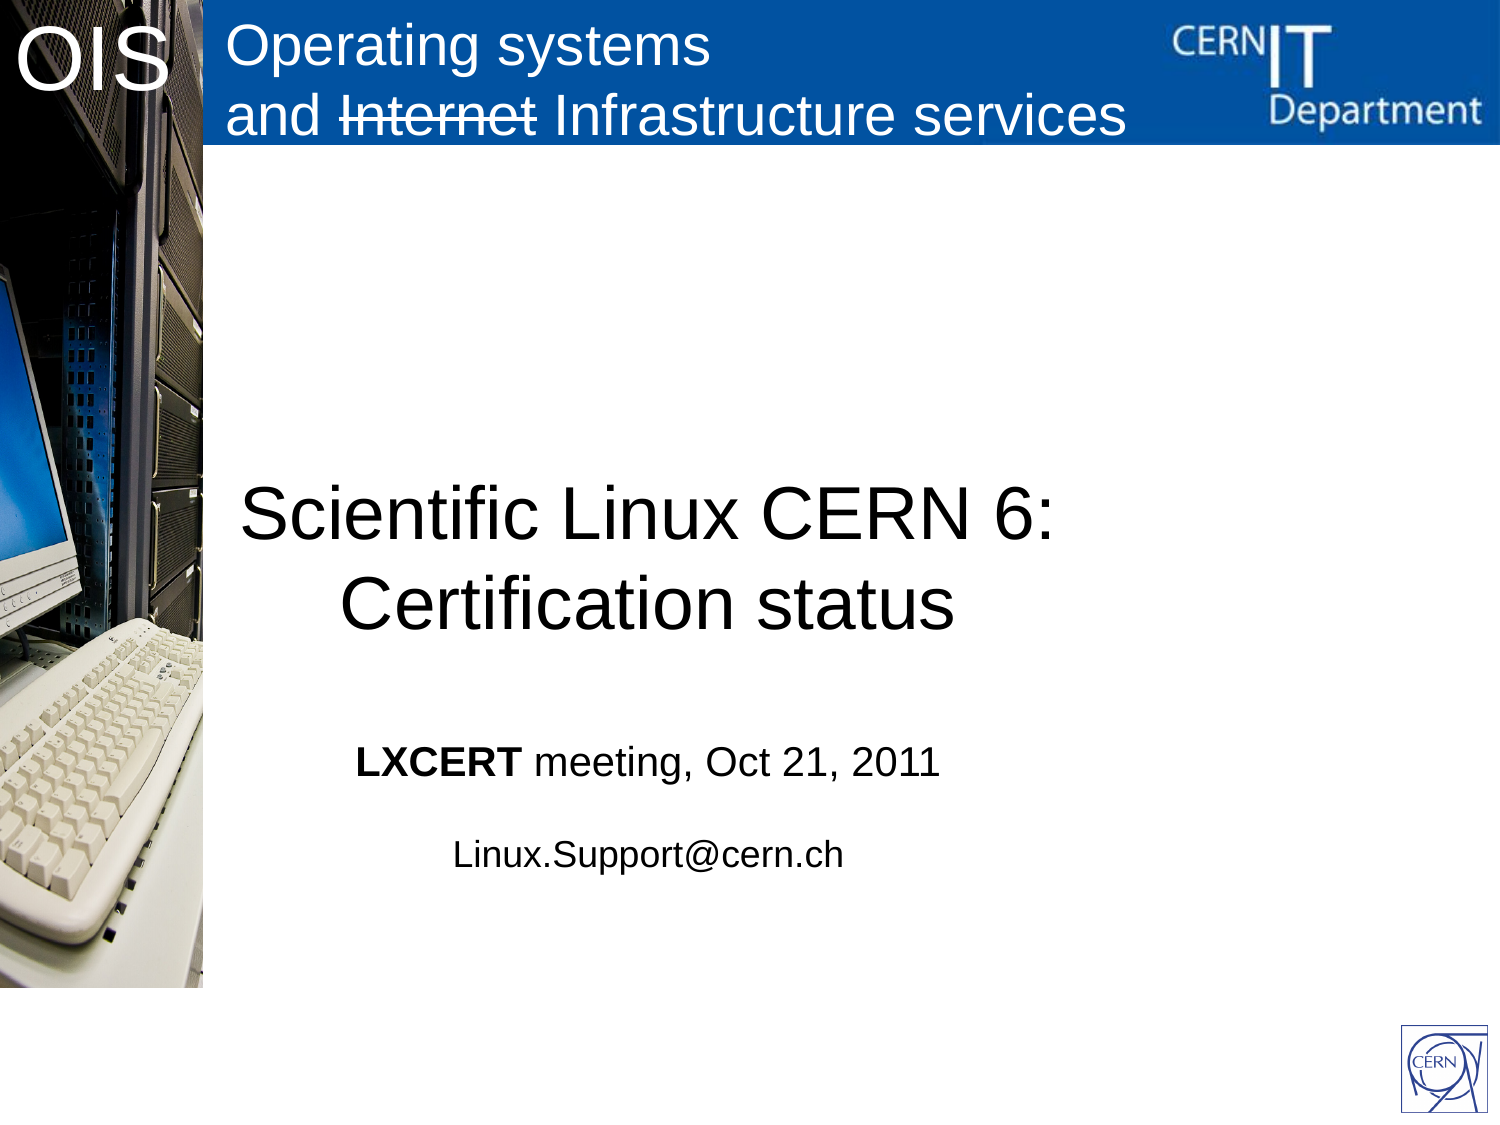

# Operating systems and Internet Infrastructure services
Scientific Linux CERN 6:
Certification status
LXCERT meeting, Oct 21, 2011
Linux.Support@cern.ch